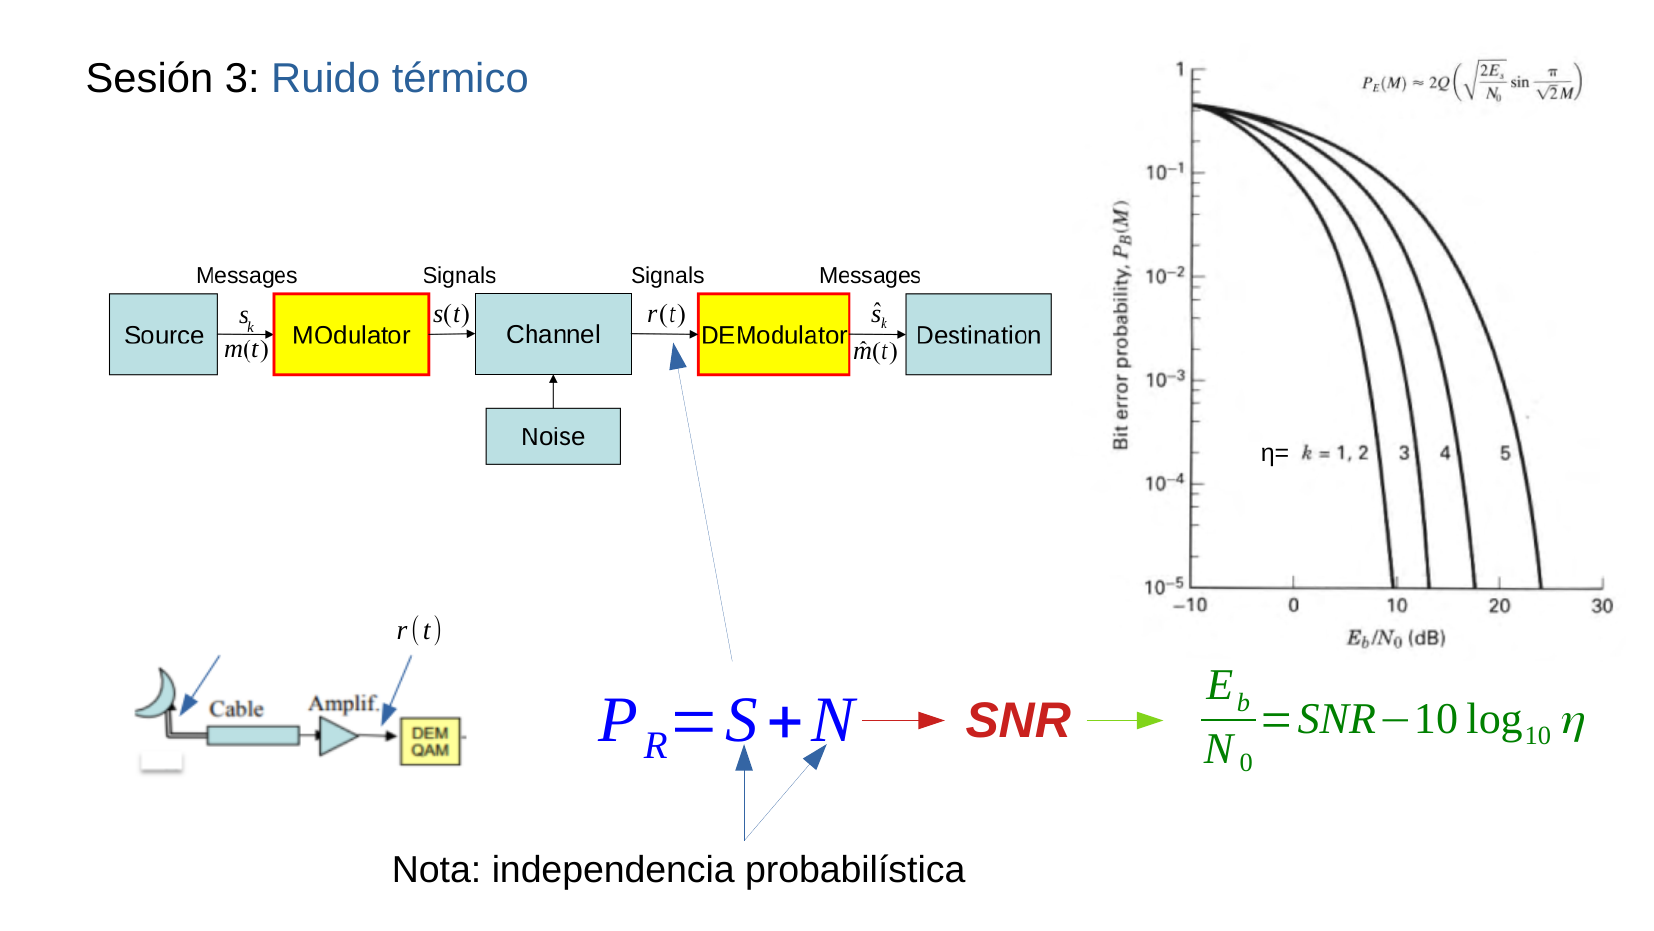

Sesión 3: Ruido térmico
η=
SNR
Nota: independencia probabilística